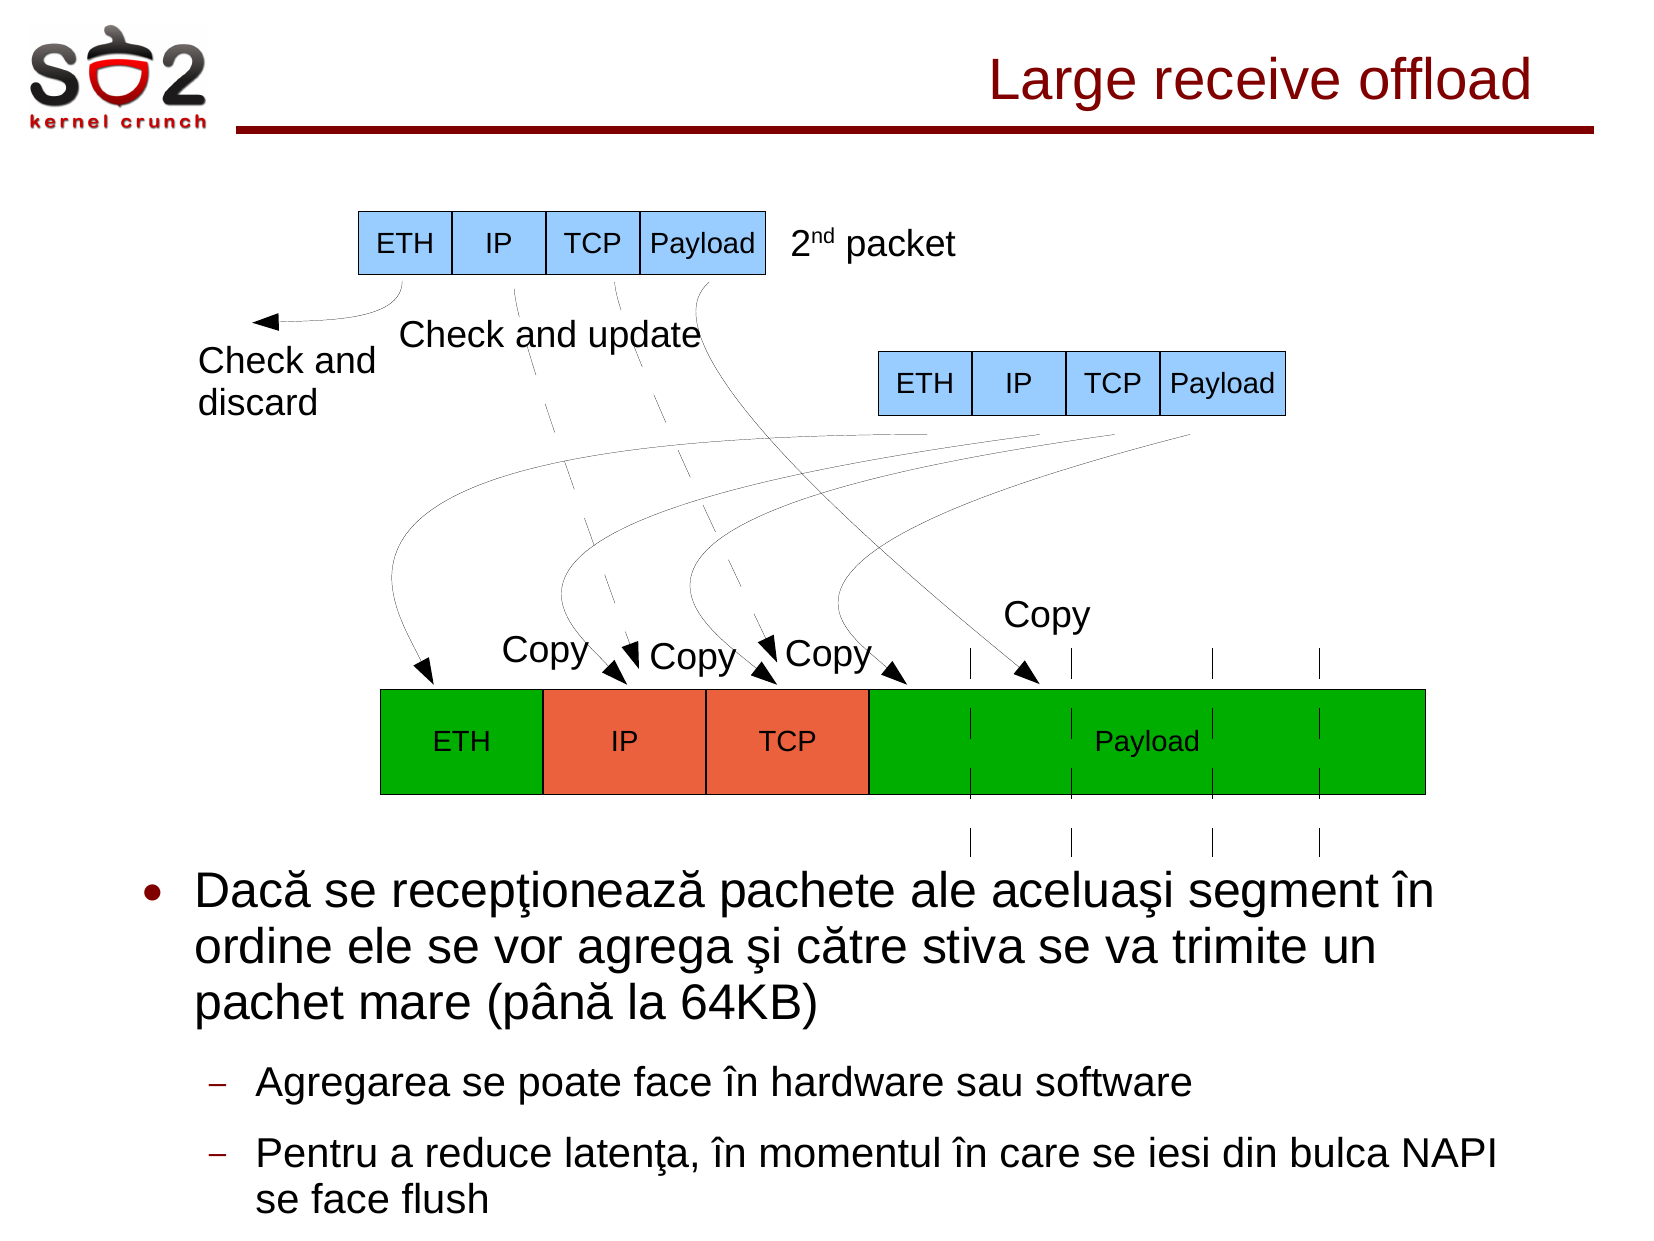

# Large receive offload
ETH
IP
TCP
Payload
2nd packet
Check and update
Check and discard
ETH
IP
TCP
Payload
Copy
Copy
Copy
Copy
ETH
IP
TCP
Payload
Dacă se recepţionează pachete ale aceluaşi segment în ordine ele se vor agrega şi către stiva se va trimite un pachet mare (până la 64KB)
Agregarea se poate face în hardware sau software
Pentru a reduce latenţa, în momentul în care se iesi din bulca NAPI se face flush